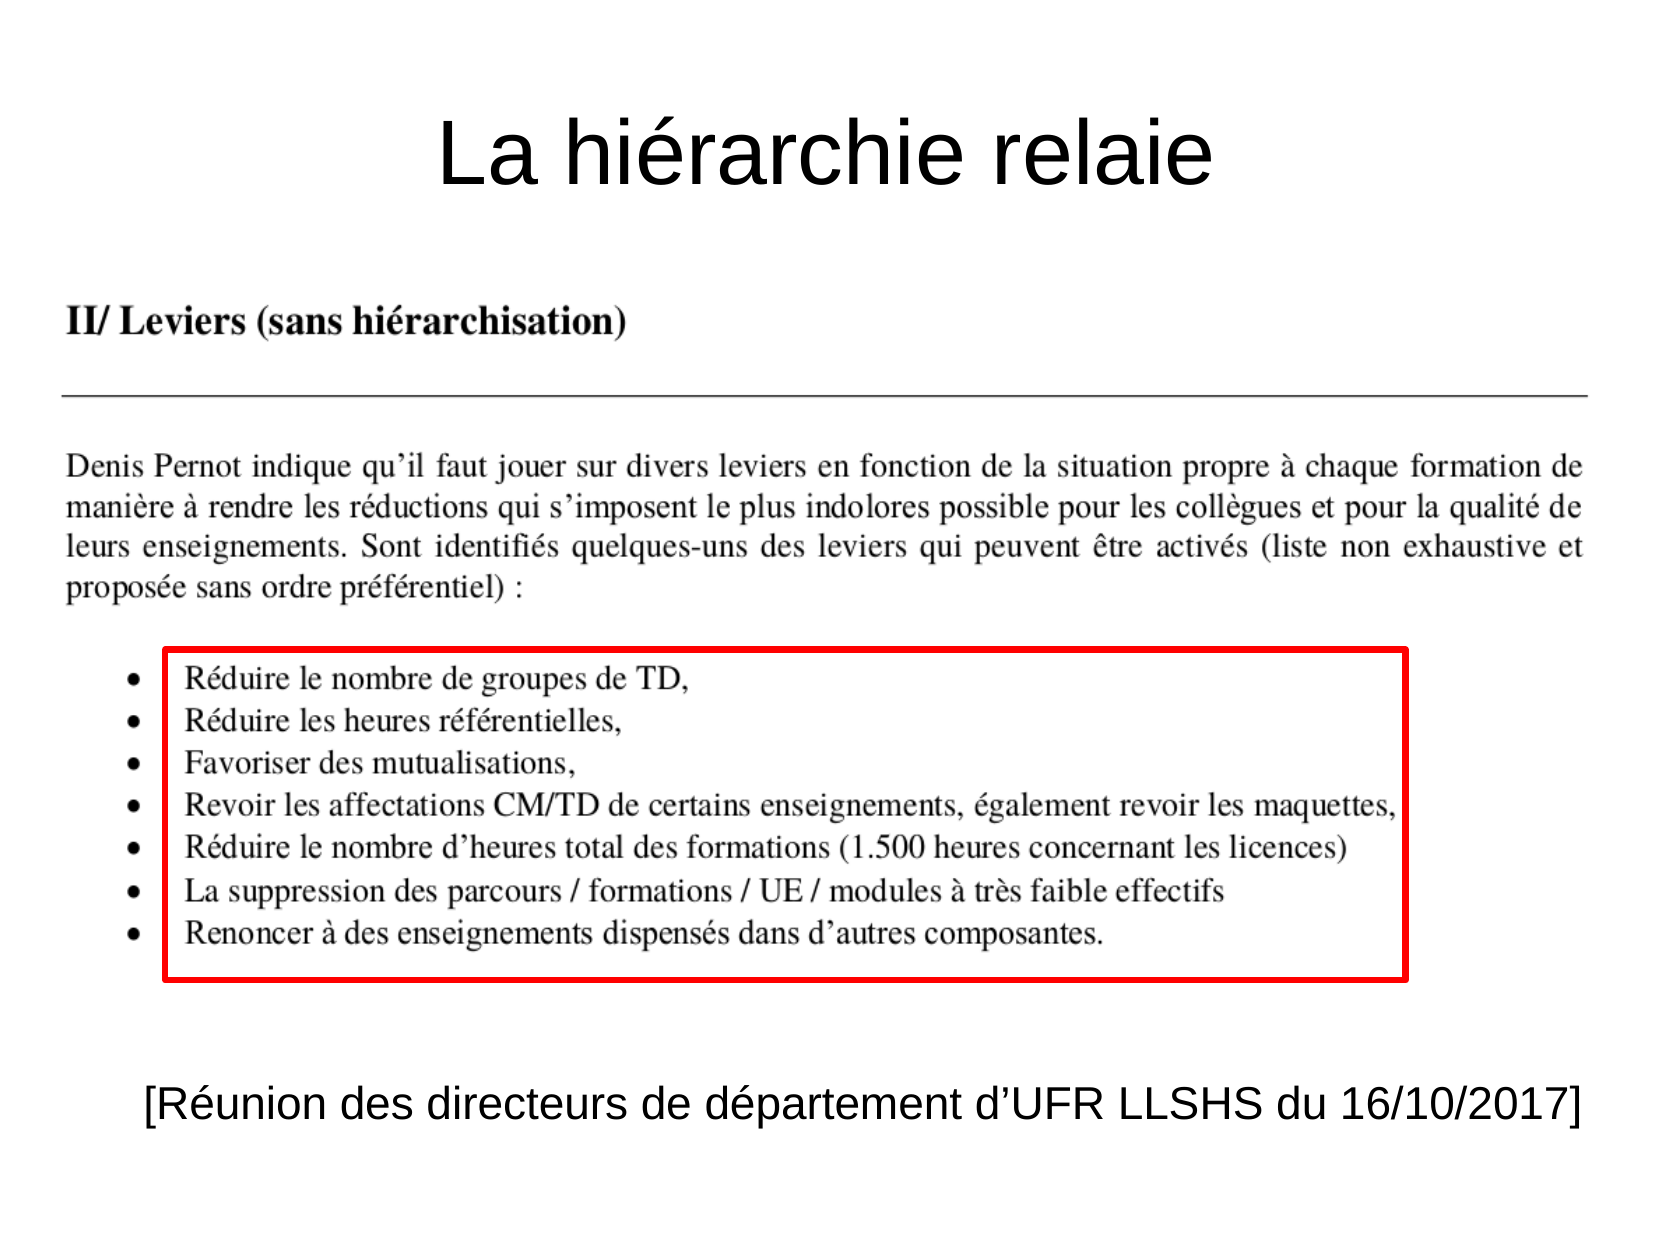

# La hiérarchie relaie
[Réunion des directeurs de département d’UFR LLSHS du 16/10/2017]